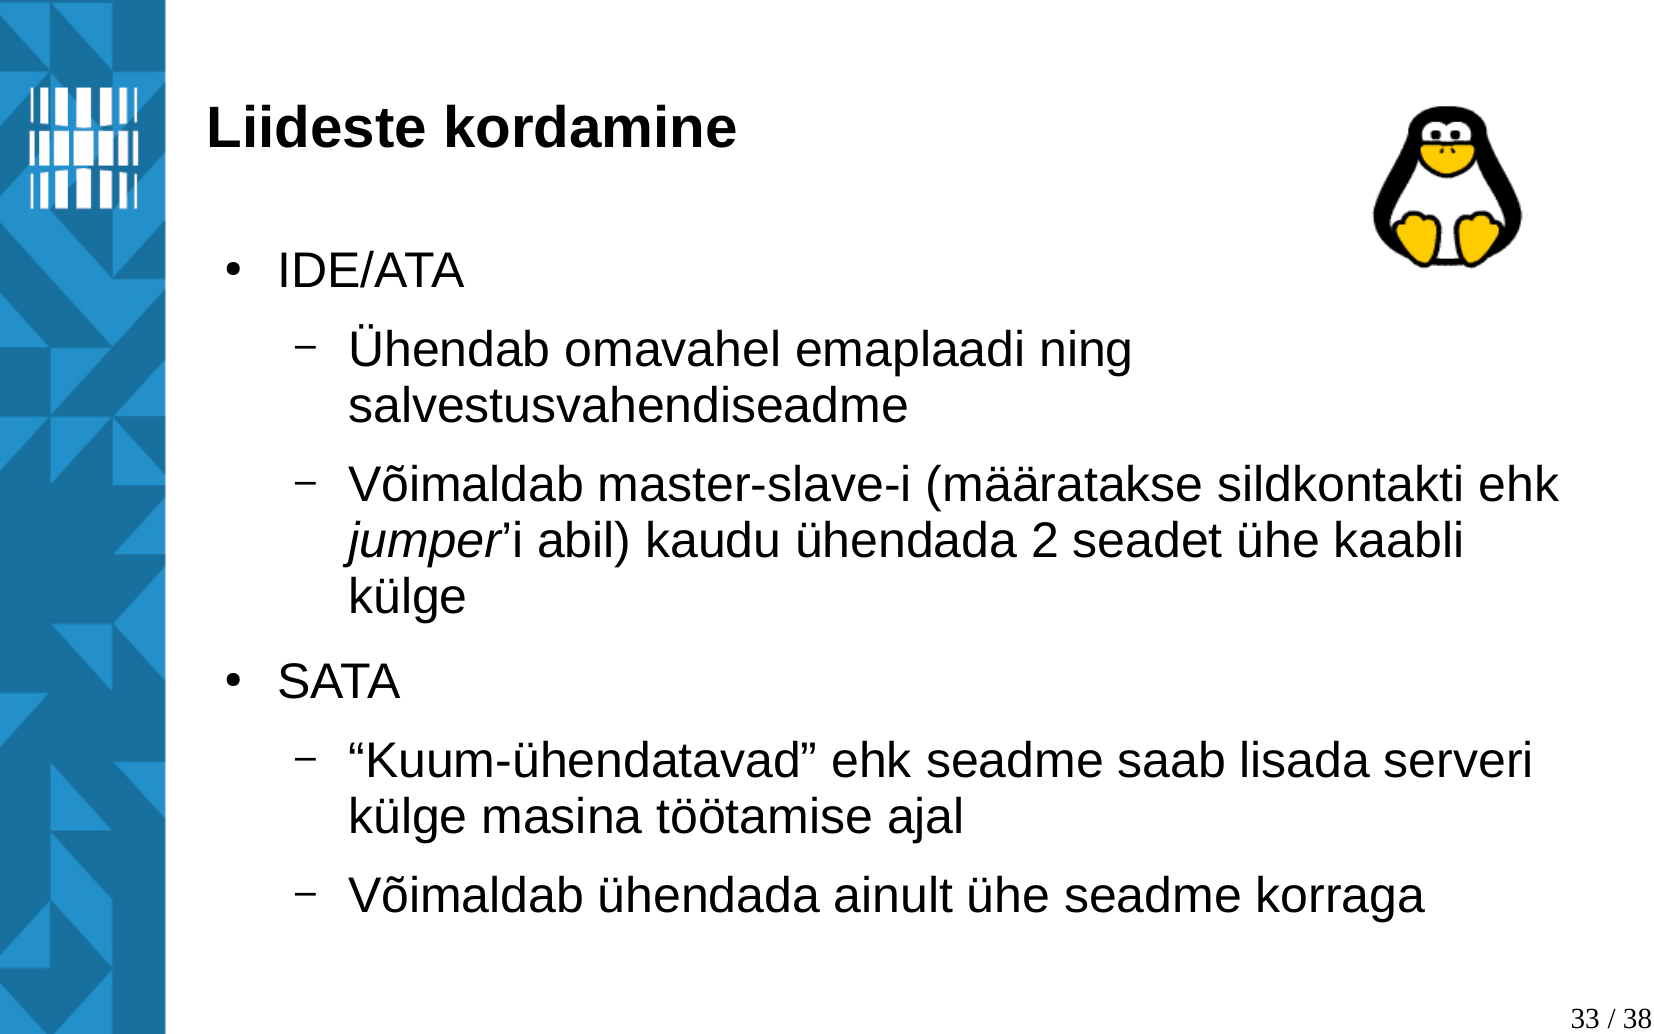

# Liideste kordamine
IDE/ATA
Ühendab omavahel emaplaadi ning salvestusvahendiseadme
Võimaldab master-slave-i (määratakse sildkontakti ehk jumper’i abil) kaudu ühendada 2 seadet ühe kaabli külge
SATA
“Kuum-ühendatavad” ehk seadme saab lisada serveri külge masina töötamise ajal
Võimaldab ühendada ainult ühe seadme korraga